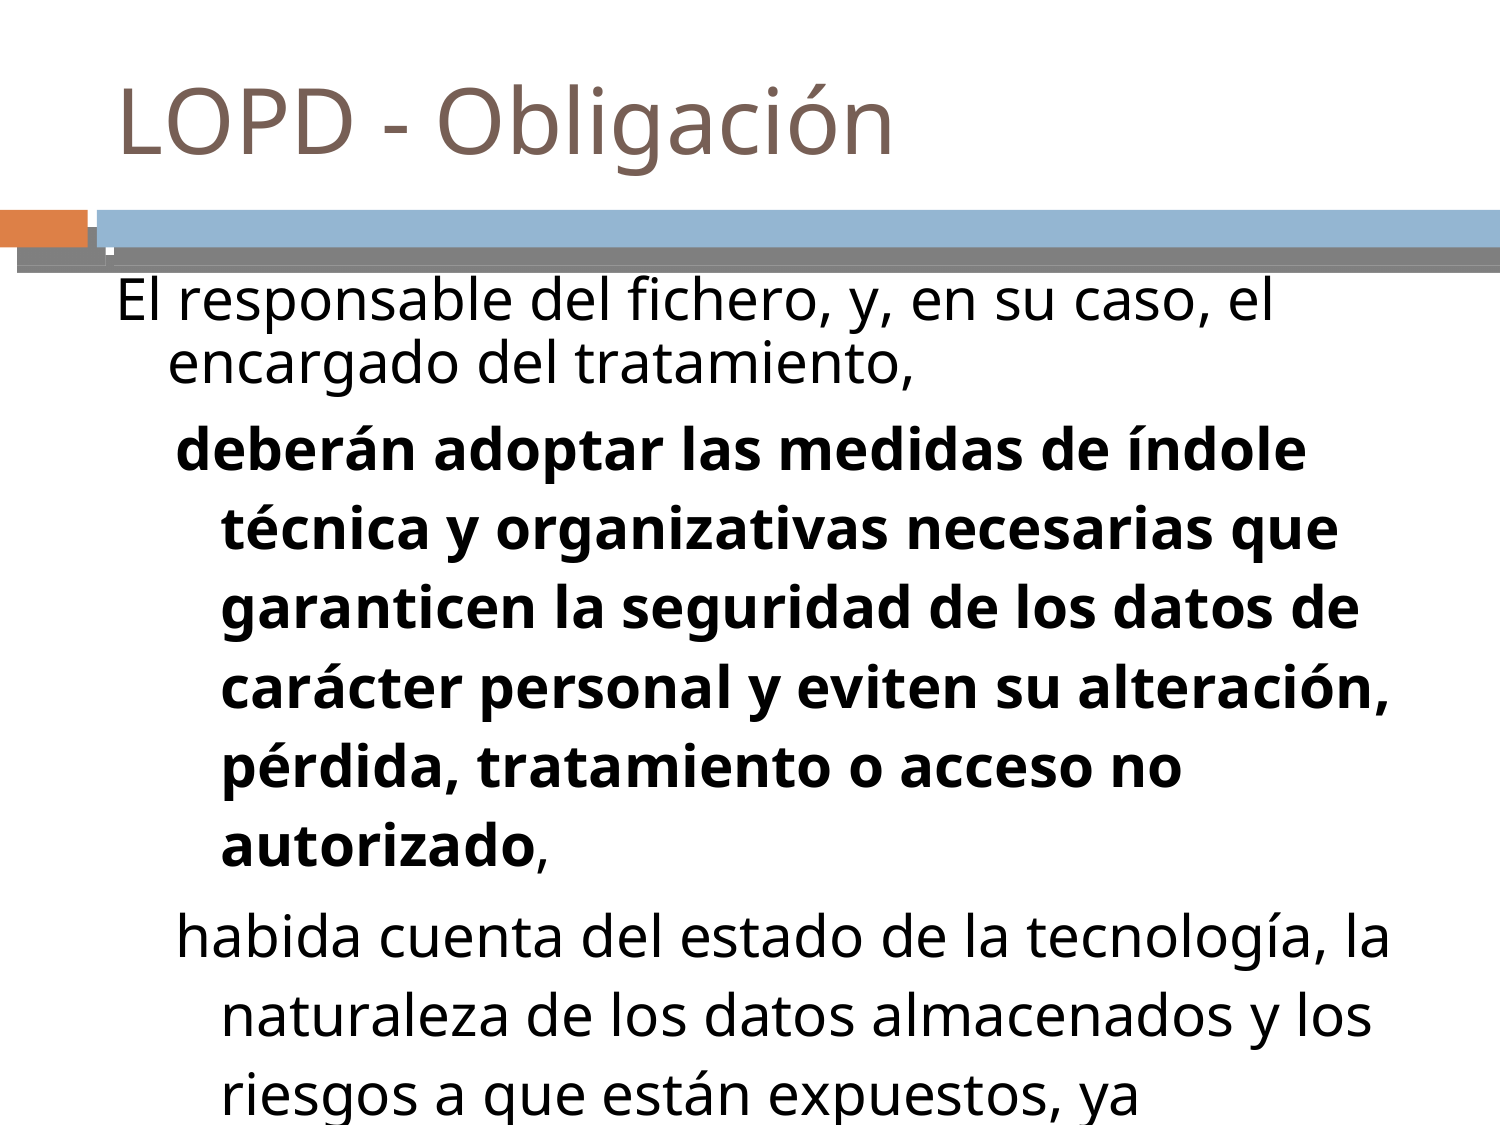

# LOPD - Obligación
El responsable del fichero, y, en su caso, el encargado del tratamiento,
deberán adoptar las medidas de índole técnica y organizativas necesarias que garanticen la seguridad de los datos de carácter personal y eviten su alteración, pérdida, tratamiento o acceso no autorizado,
habida cuenta del estado de la tecnología, la naturaleza de los datos almacenados y los riesgos a que están expuestos, ya provengan de la acción humana o del medio físico o natural.